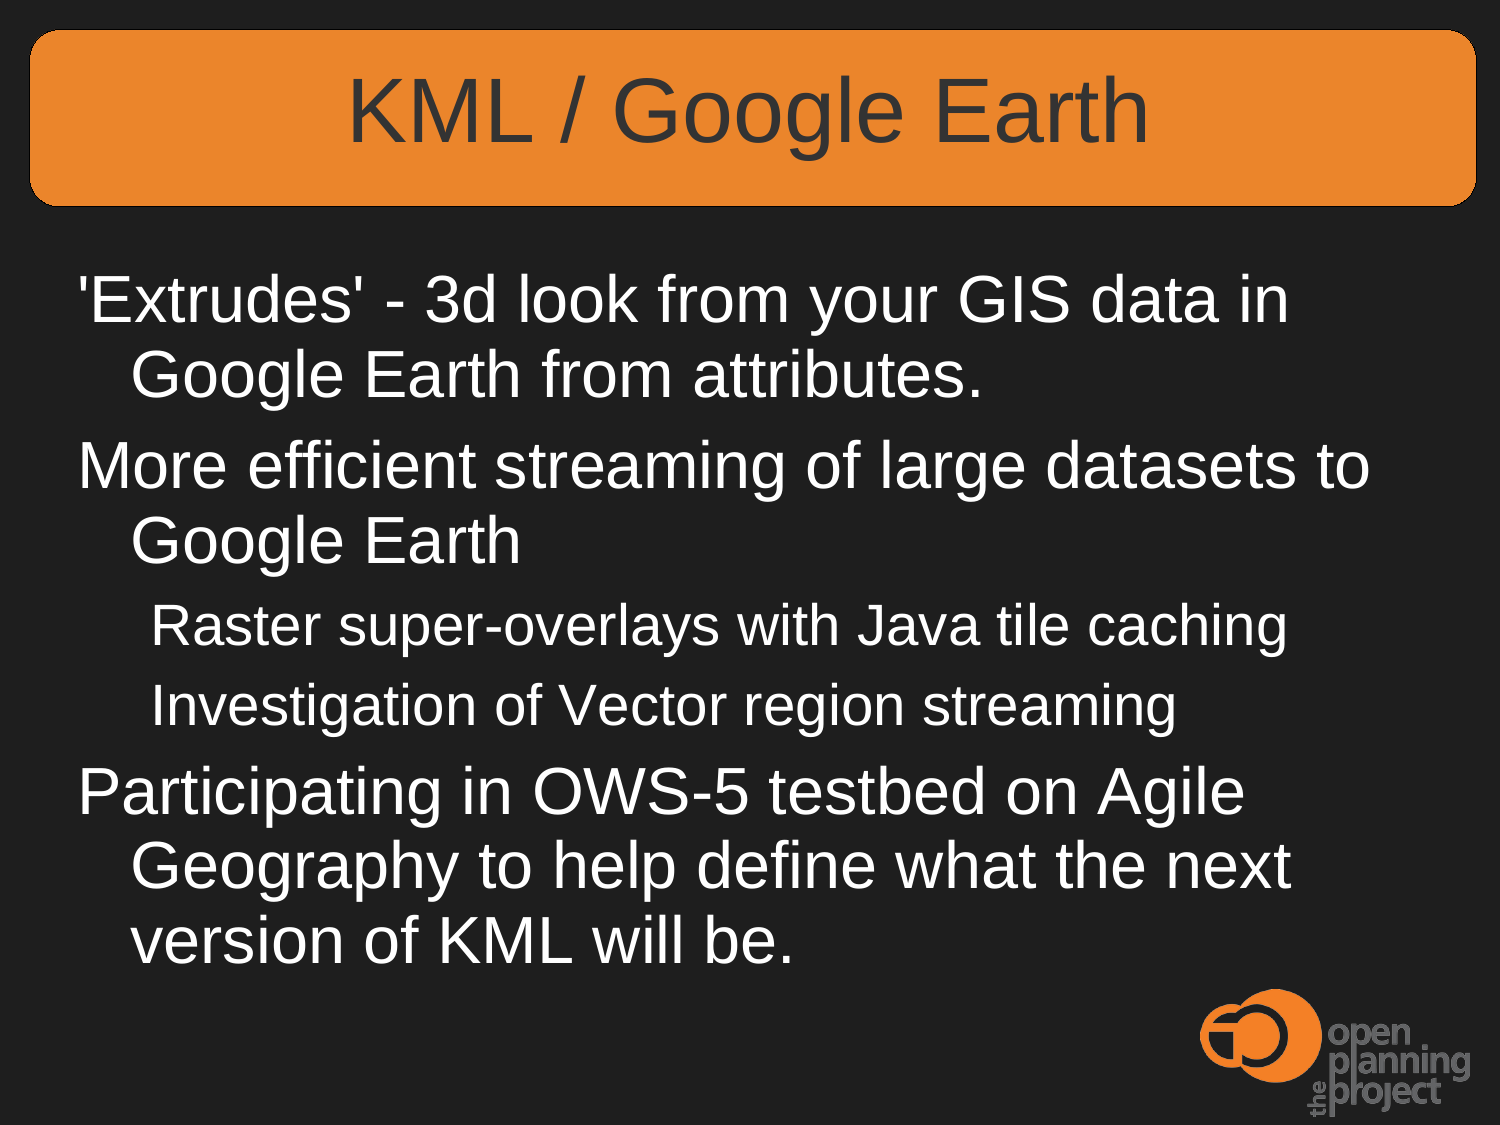

# KML / Google Earth
'Extrudes' - 3d look from your GIS data in Google Earth from attributes.
More efficient streaming of large datasets to Google Earth
Raster super-overlays with Java tile caching
Investigation of Vector region streaming
Participating in OWS-5 testbed on Agile Geography to help define what the next version of KML will be.